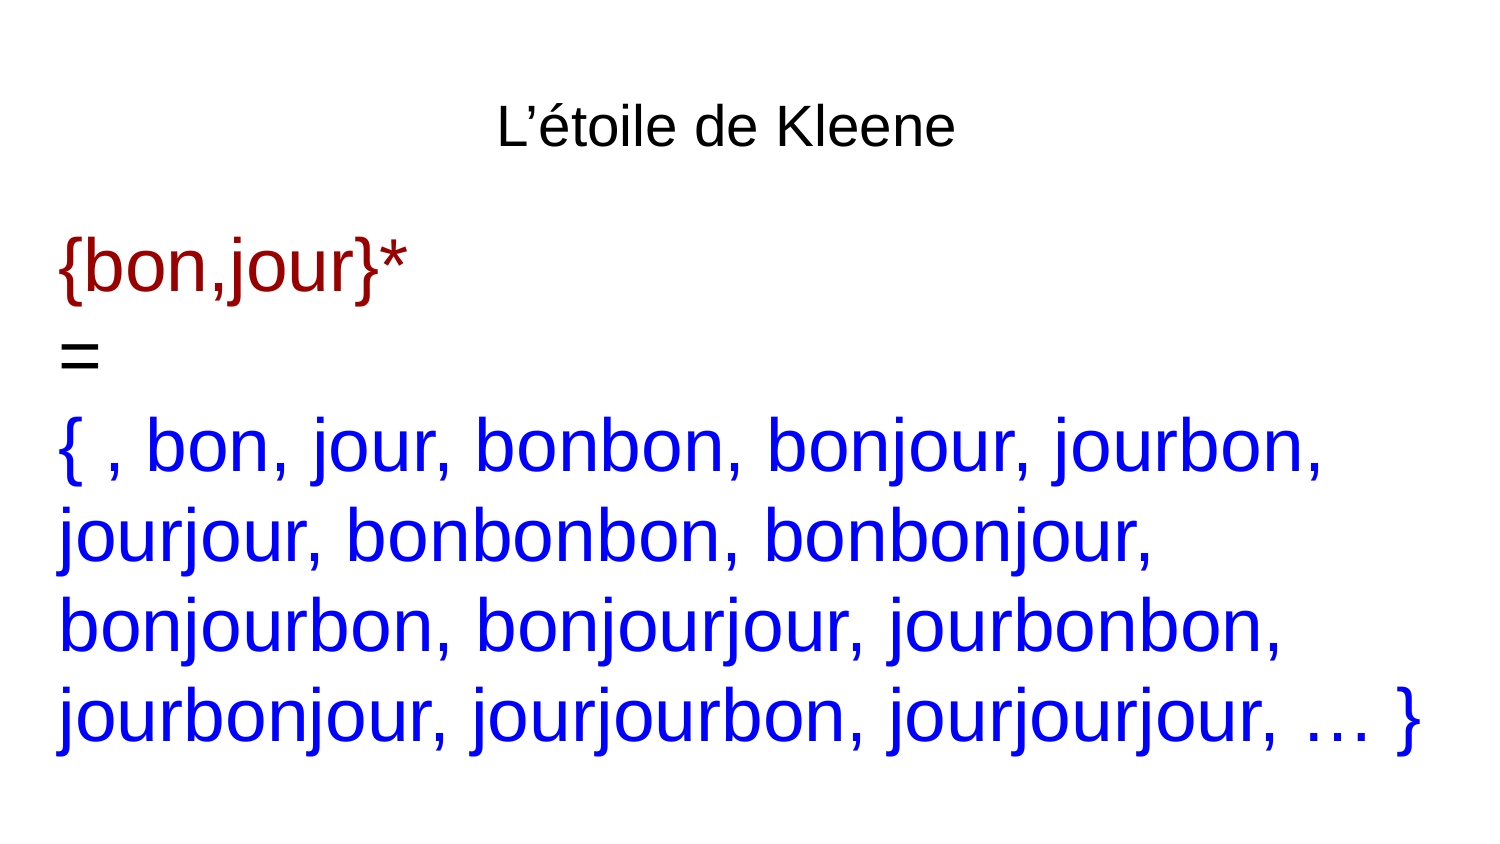

# L’étoile de Kleene
{bon,jour}*
=
{ , bon, jour, bonbon, bonjour, jourbon, jourjour, bonbonbon, bonbonjour, bonjourbon, bonjourjour, jourbonbon, jourbonjour, jourjourbon, jourjourjour, … }